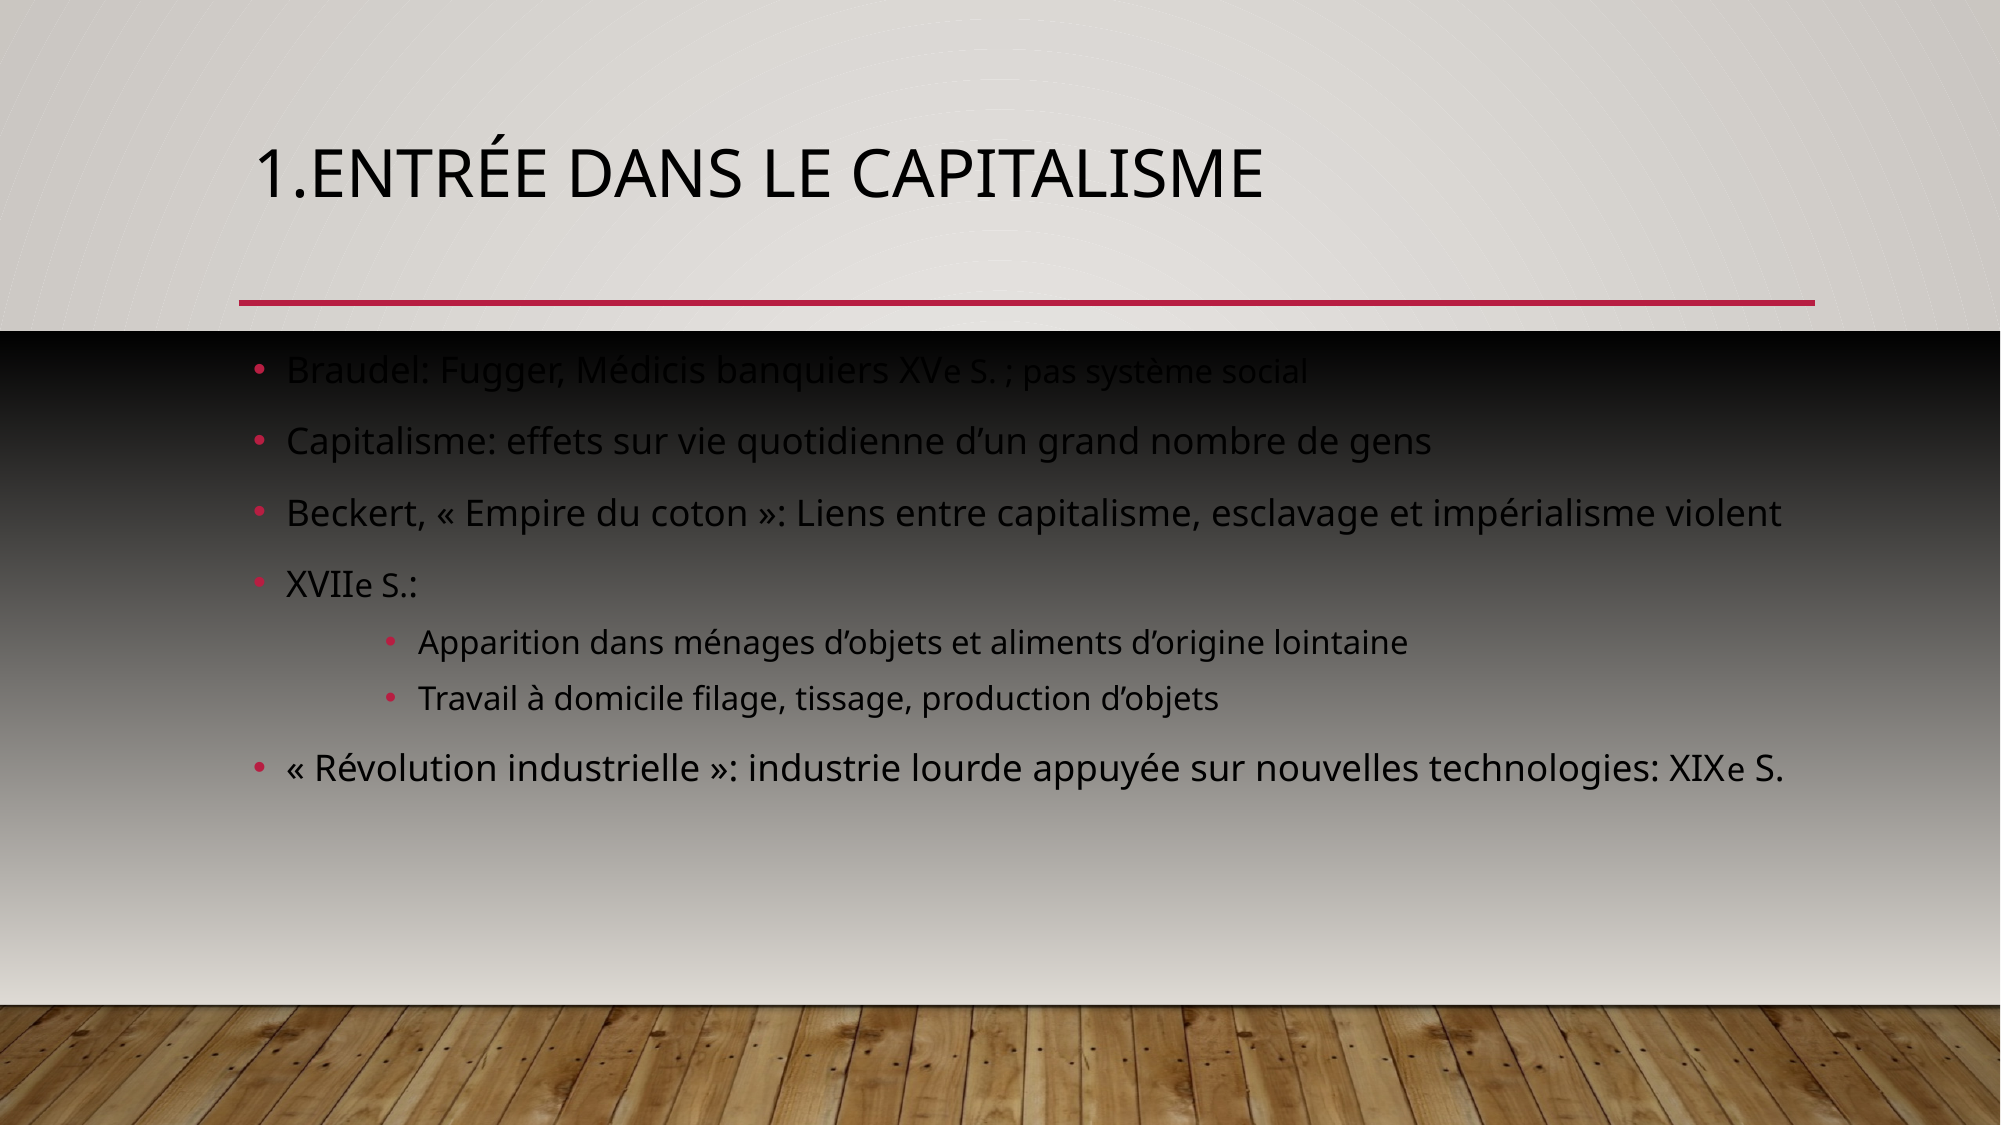

# 1.Entrée dans le capitalisme
Braudel: Fugger, Médicis banquiers XVe S. ; pas système social
Capitalisme: effets sur vie quotidienne d’un grand nombre de gens
Beckert, « Empire du coton »: Liens entre capitalisme, esclavage et impérialisme violent
XVIIe S.:
Apparition dans ménages d’objets et aliments d’origine lointaine
Travail à domicile filage, tissage, production d’objets
« Révolution industrielle »: industrie lourde appuyée sur nouvelles technologies: XIXe S.